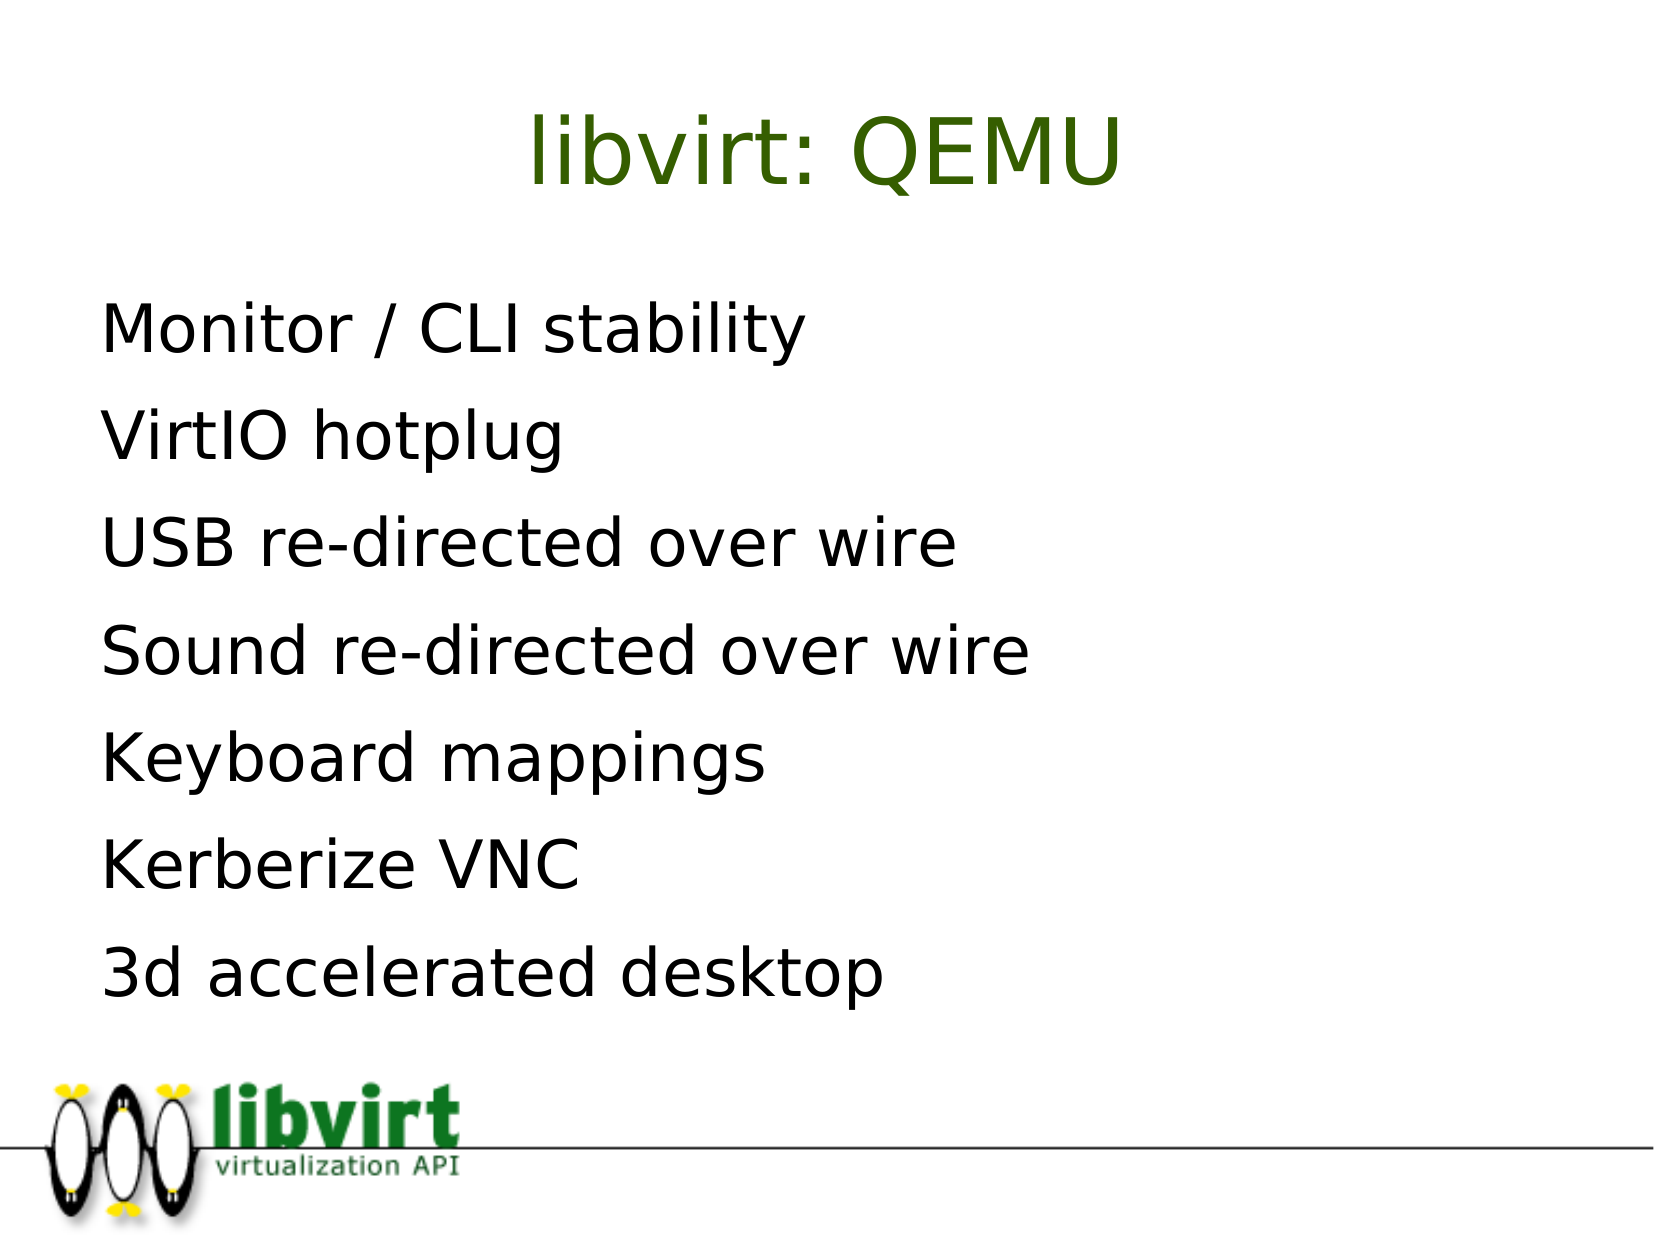

# libvirt: QEMU
Monitor / CLI stability
VirtIO hotplug
USB re-directed over wire
Sound re-directed over wire
Keyboard mappings
Kerberize VNC
3d accelerated desktop